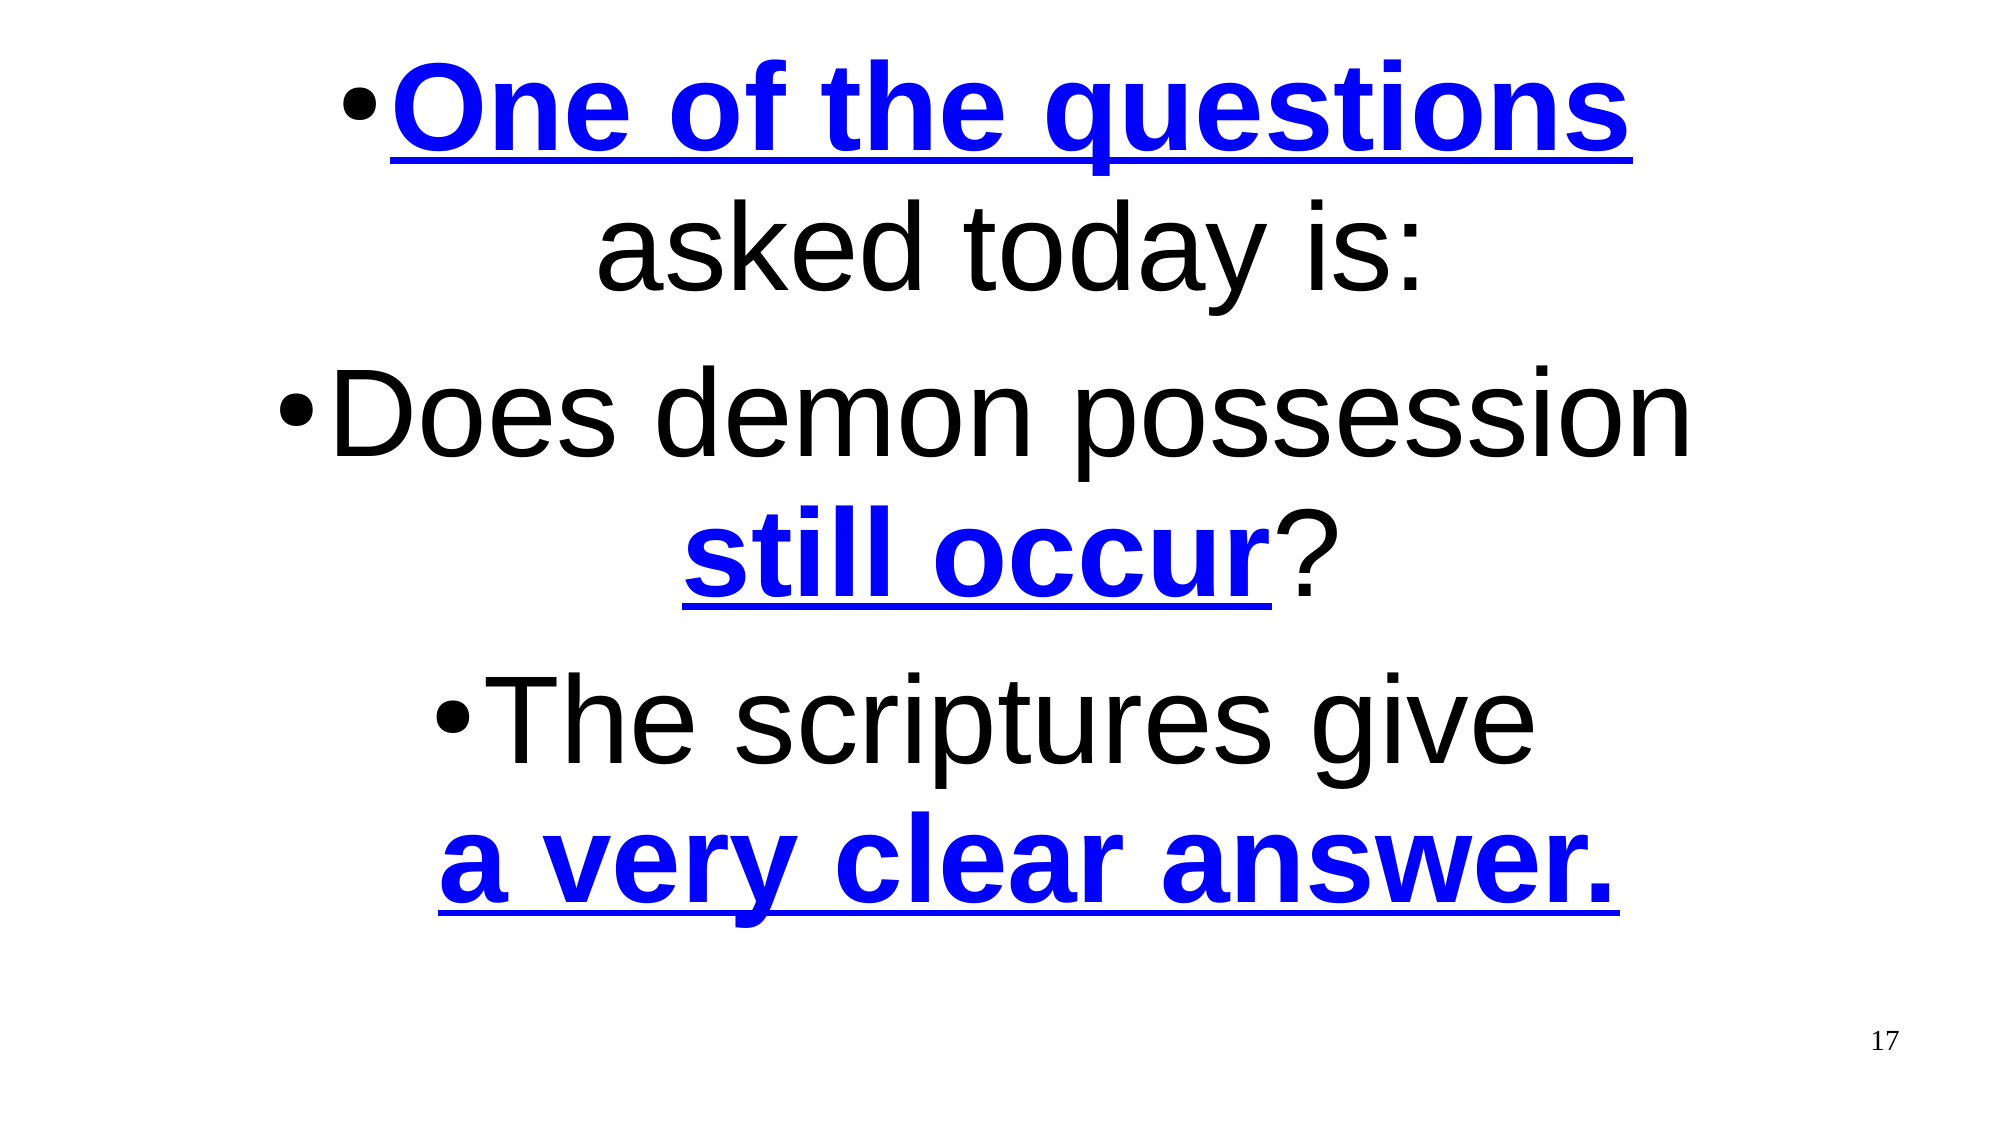

# One of the questions asked today is:
Does demon possession
still occur?
The scriptures give
a very clear answer.
17